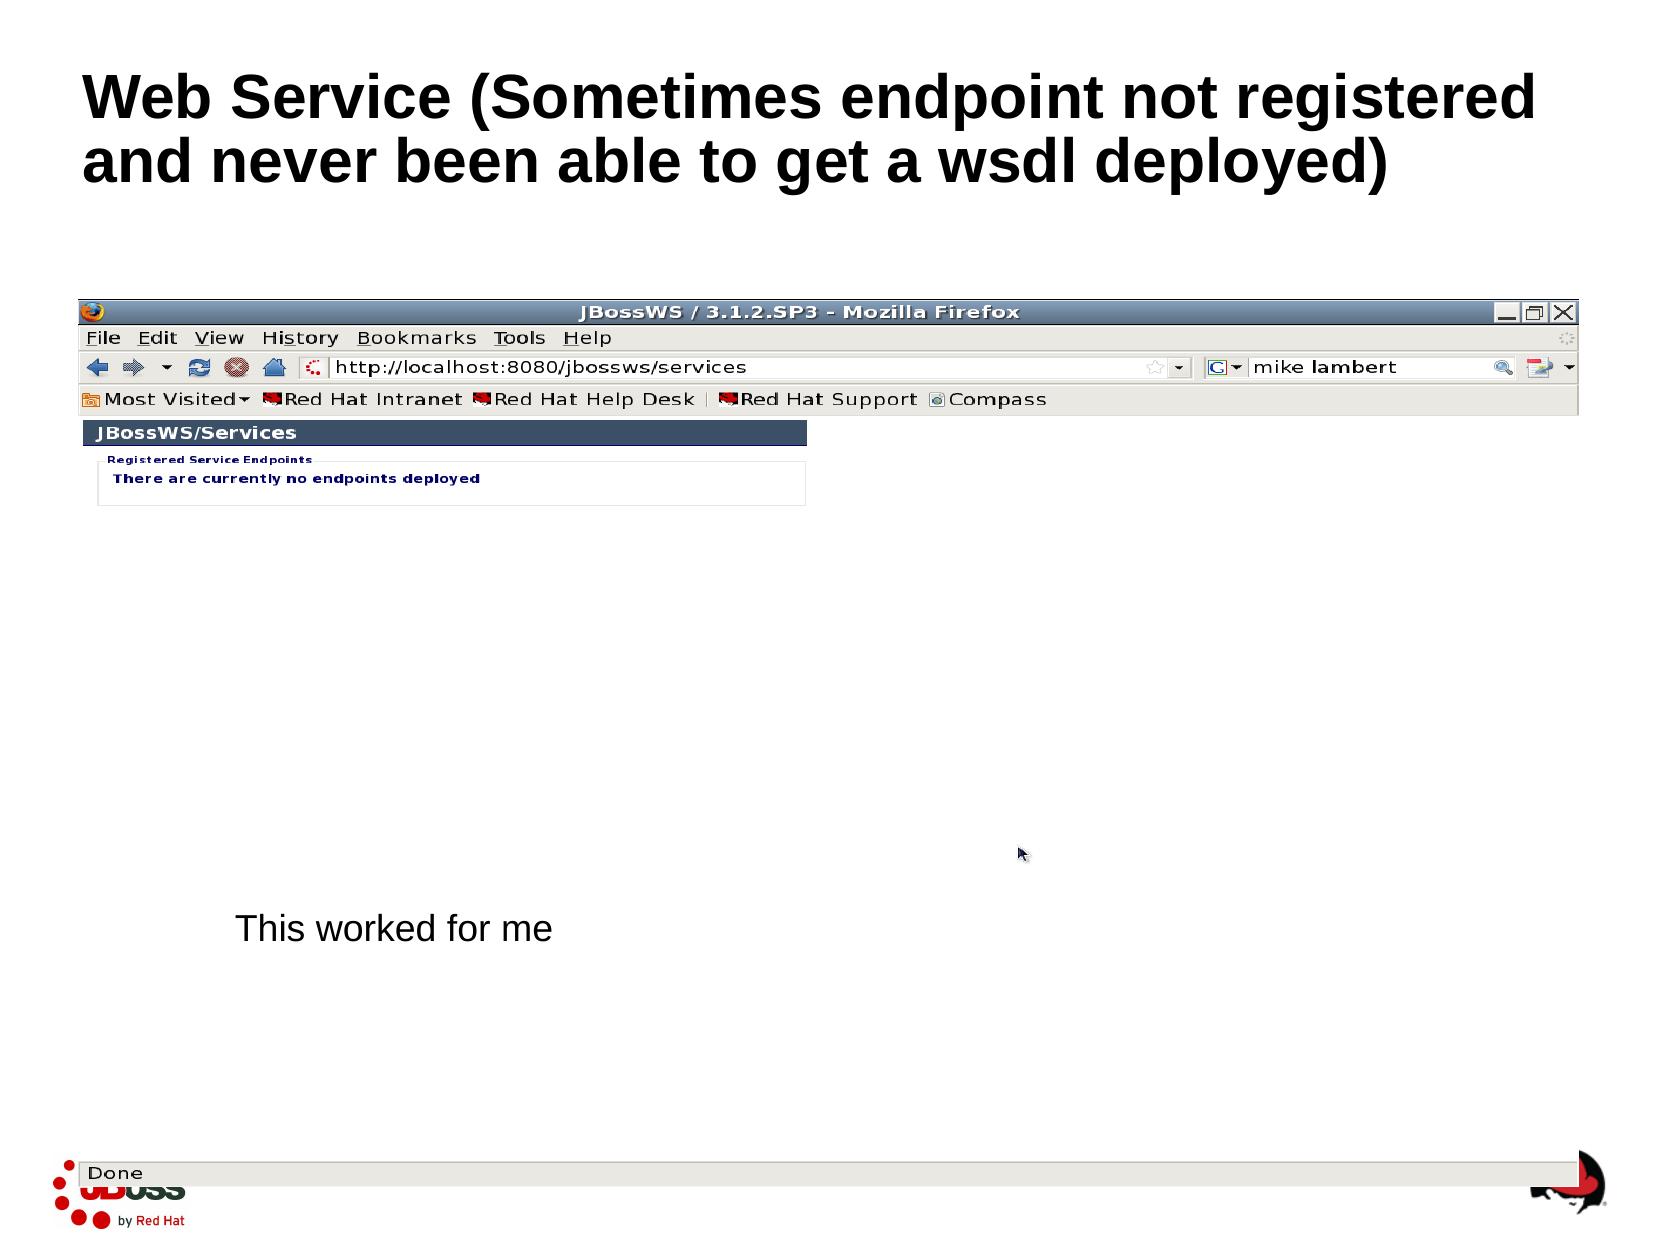

# Web Service (Sometimes endpoint not registered and never been able to get a wsdl deployed)
This worked for me